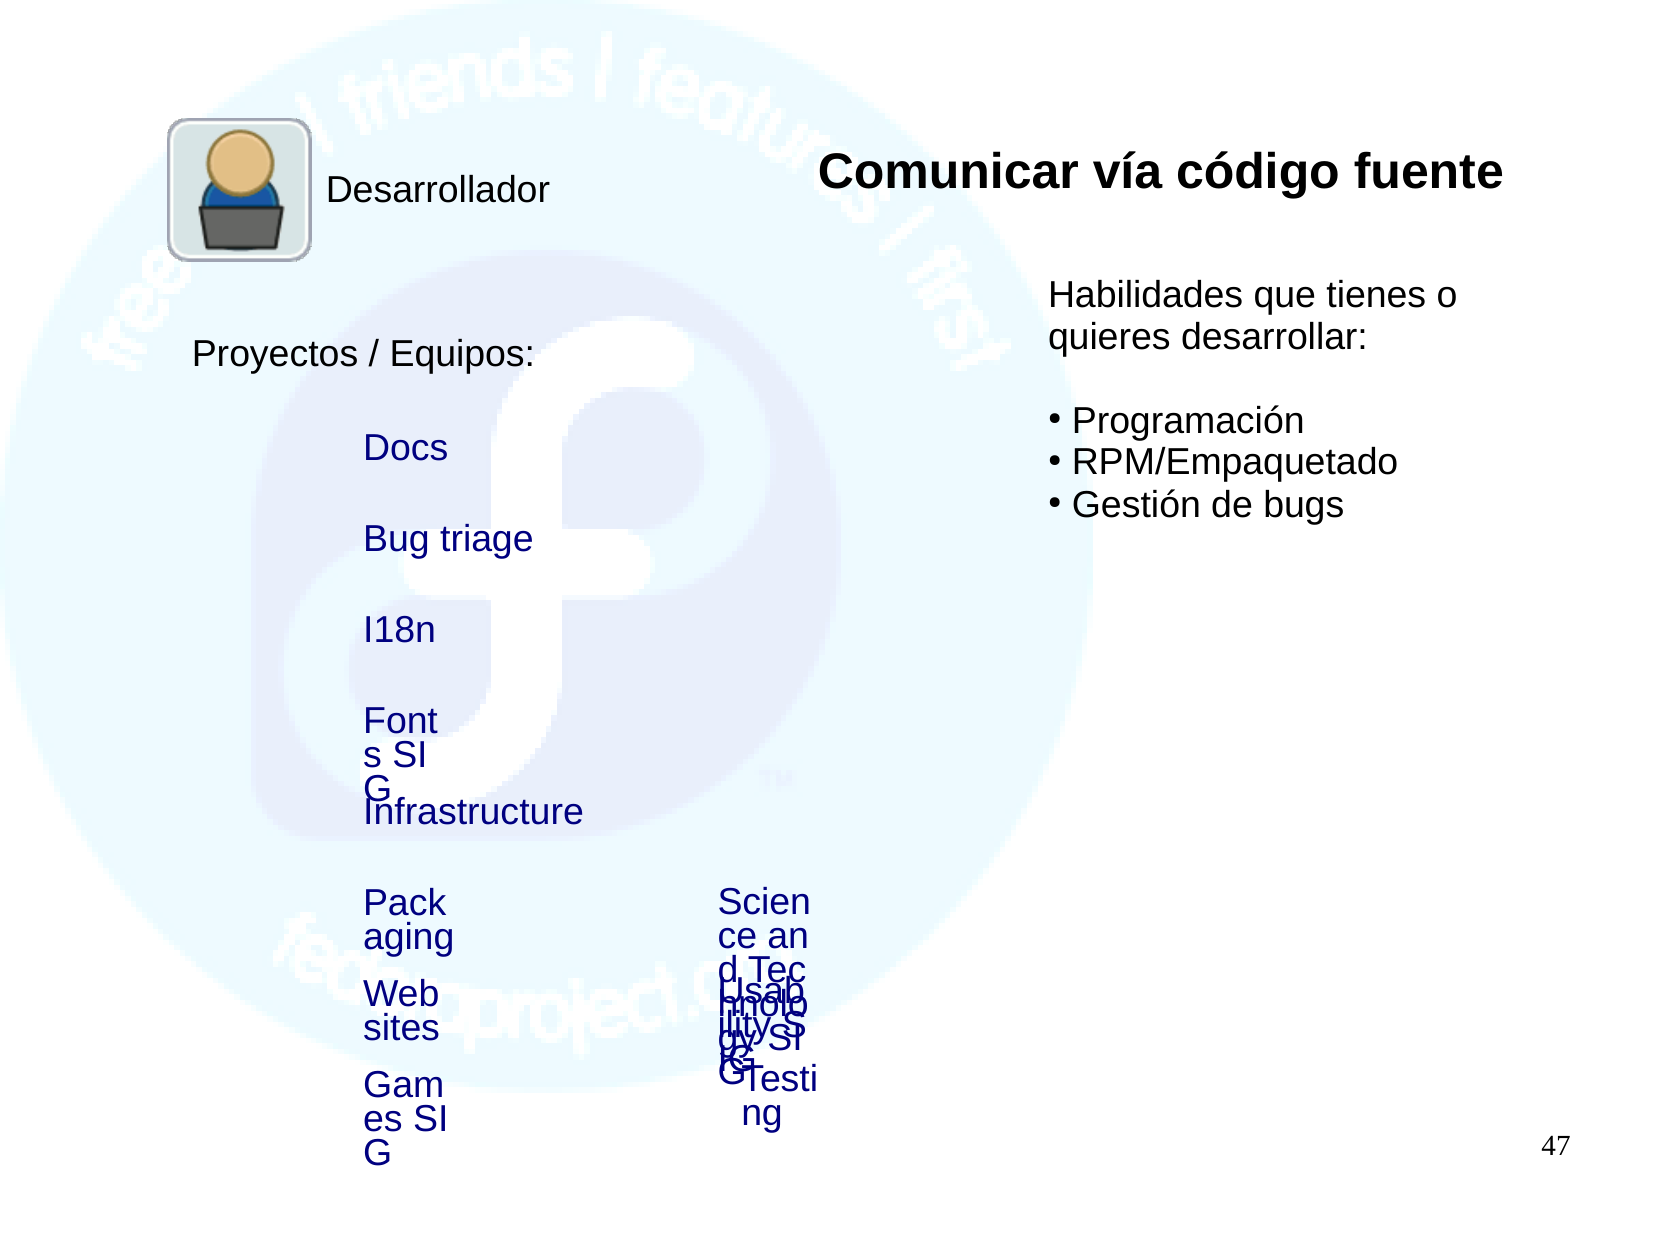

Desarrollador
Comunicar vía código fuente
Habilidades que tienes o quieres desarrollar:
 Programación
 RPM/Empaquetado
 Gestión de bugs
Proyectos / Equipos:
Docs
Bug triage
I18n
Fonts SIG
Infrastructure
Science and Technology SIG
Packaging
Usability SIG
Websites
Testing
Games SIG
47